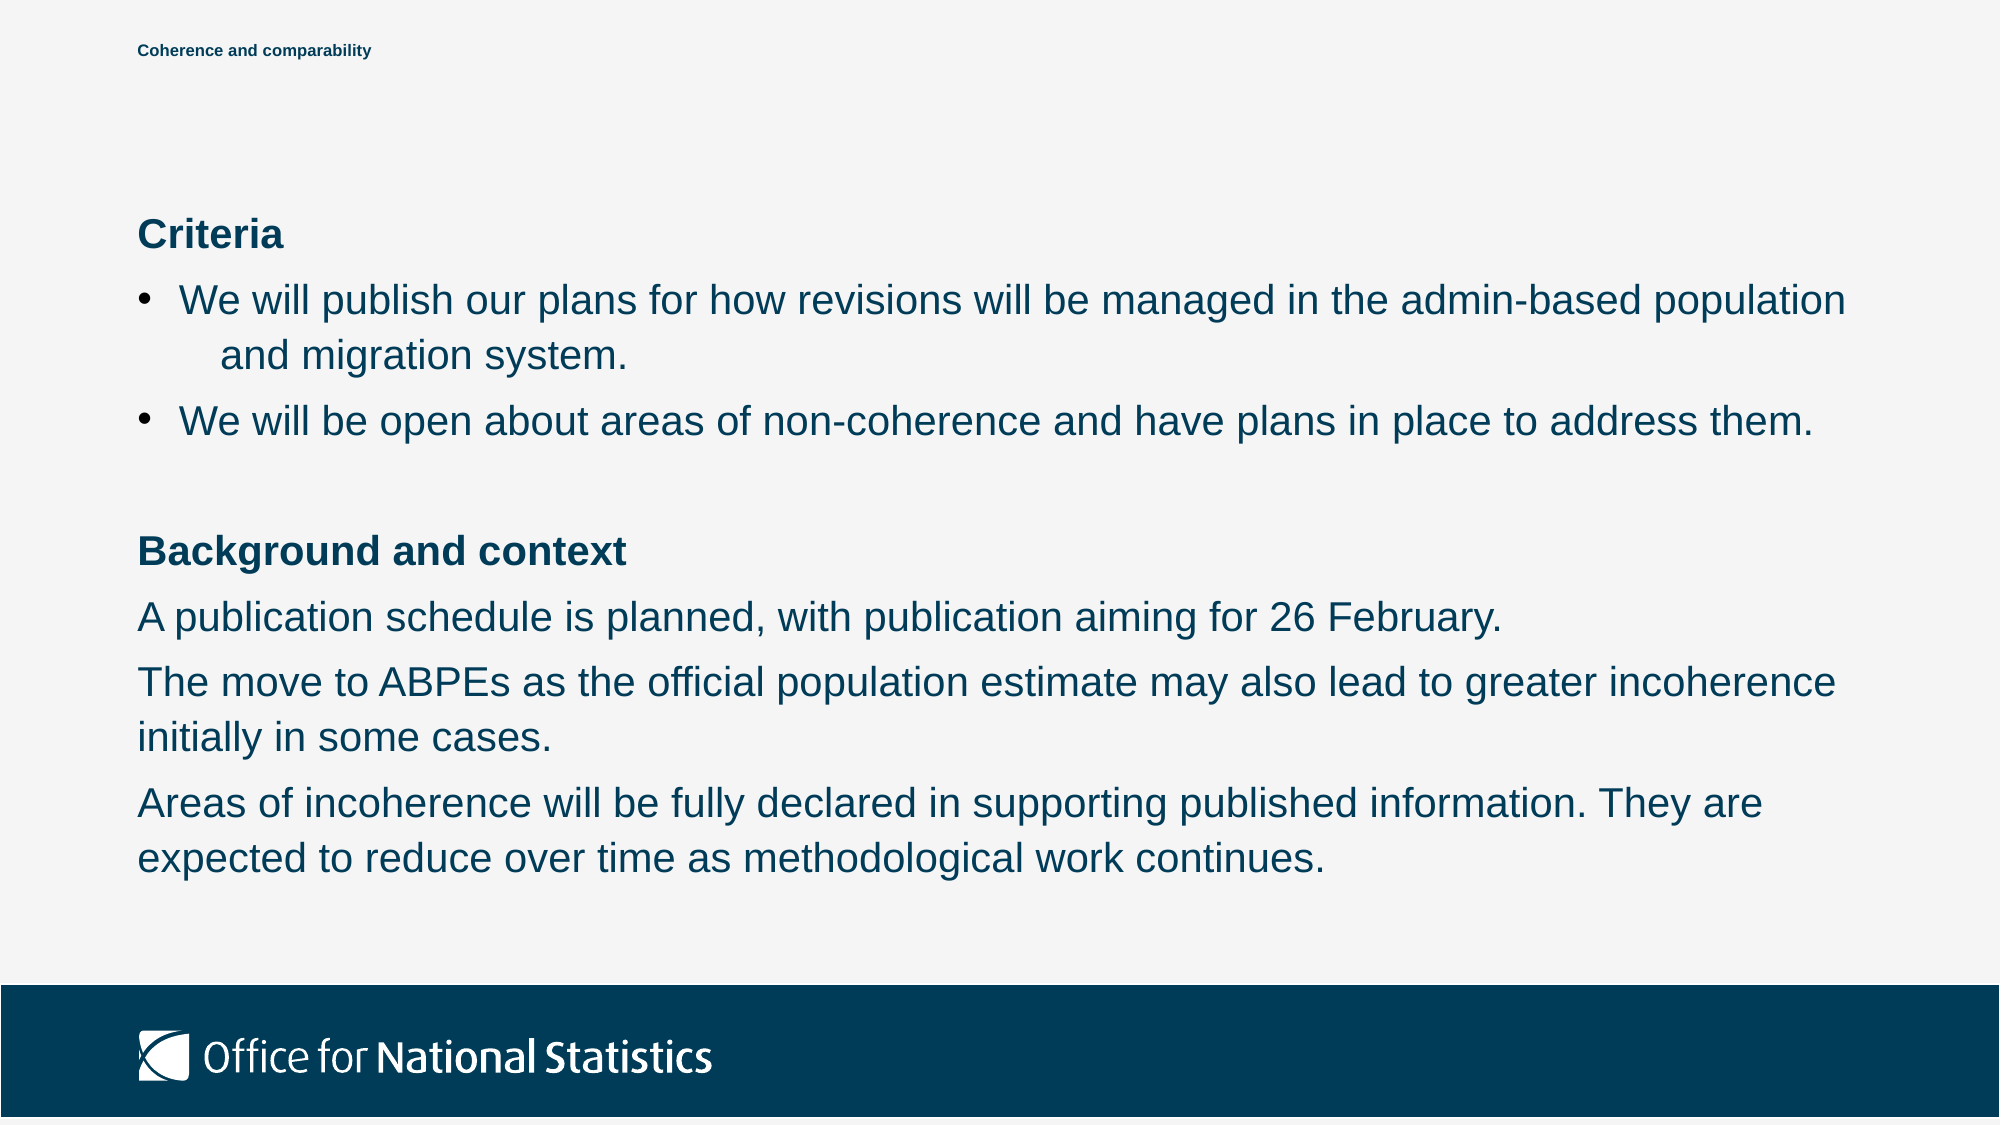

# Coherence and comparability
Criteria
We will publish our plans for how revisions will be managed in the admin-based population and migration system.
We will be open about areas of non-coherence and have plans in place to address them.
Background and context
A publication schedule is planned, with publication aiming for 26 February.
The move to ABPEs as the official population estimate may also lead to greater incoherence initially in some cases.
Areas of incoherence will be fully declared in supporting published information. They are expected to reduce over time as methodological work continues.